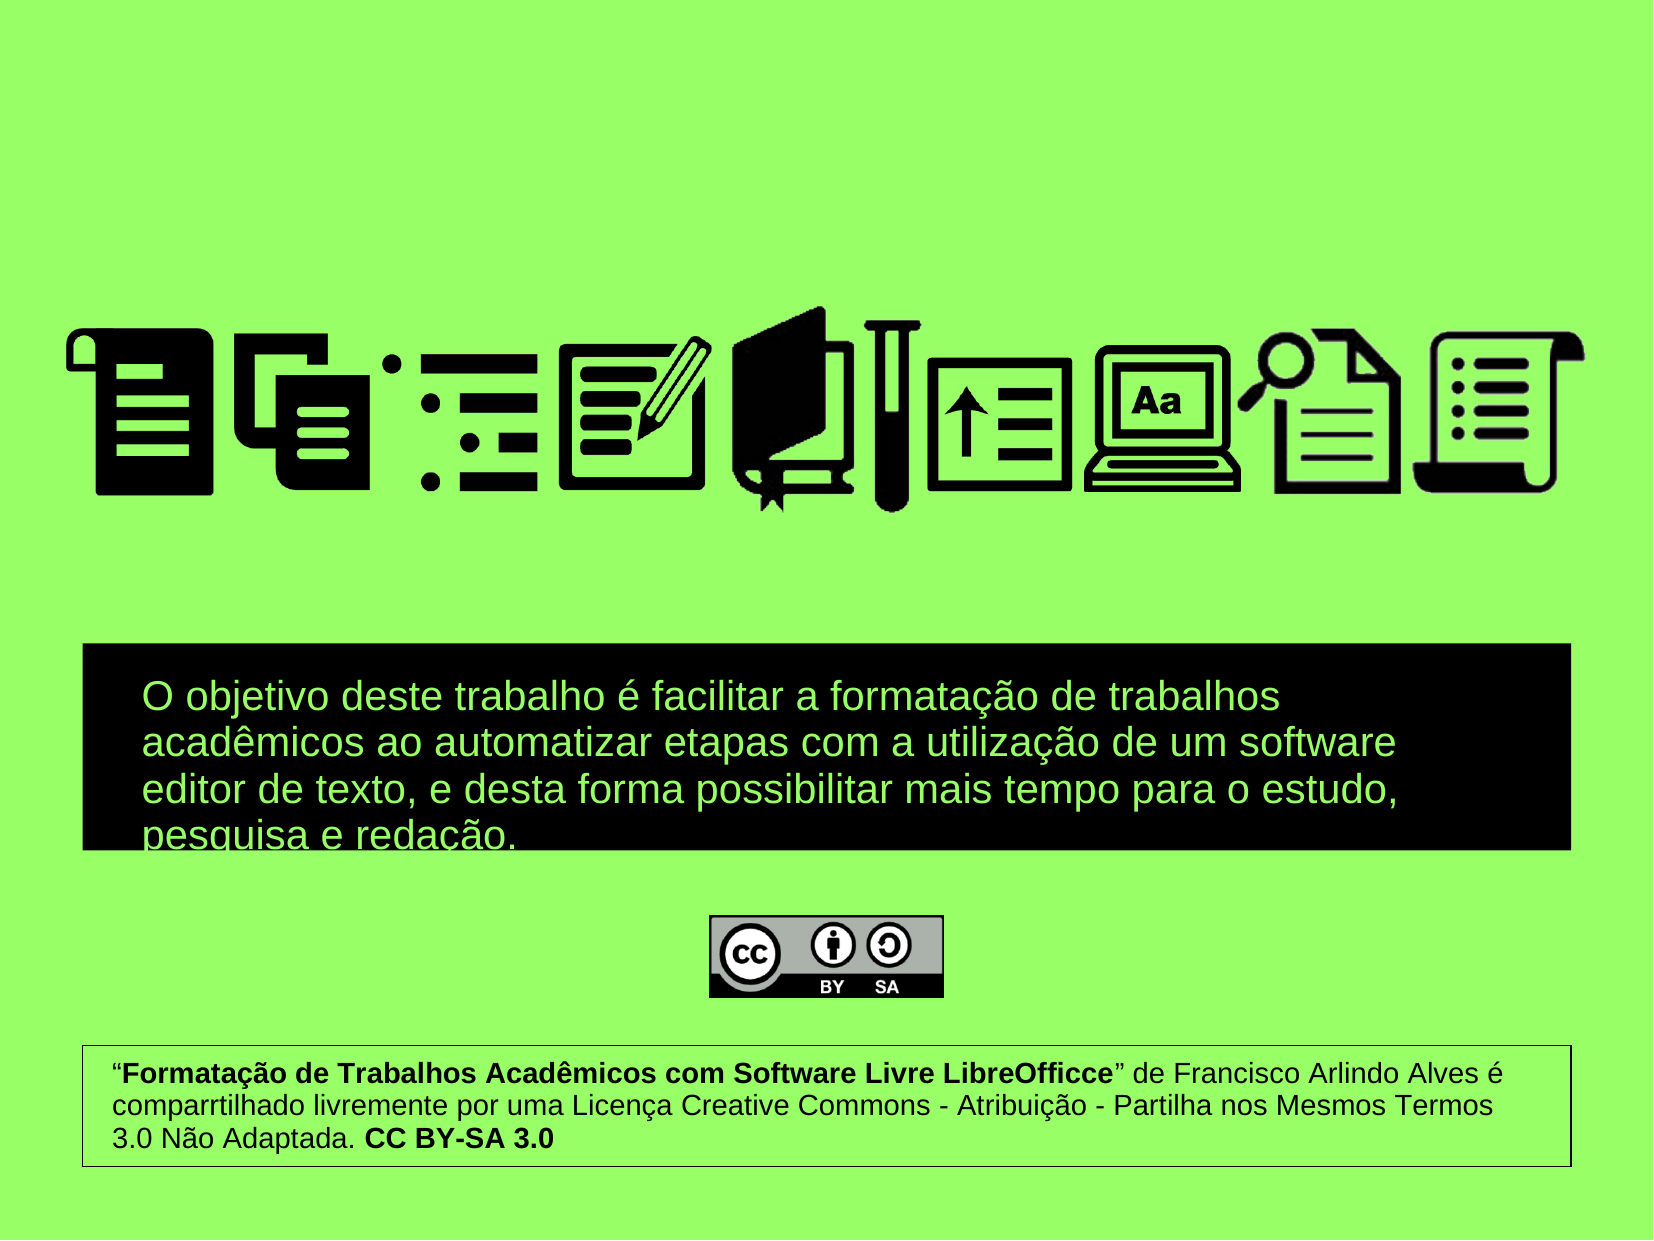

# O objetivo deste trabalho é facilitar a formatação de trabalhos acadêmicos ao automatizar etapas com a utilização de um software editor de texto, e desta forma possibilitar mais tempo para o estudo, pesquisa e redação.
“Formatação de Trabalhos Acadêmicos com Software Livre LibreOfficce” de Francisco Arlindo Alves é comparrtilhado livremente por uma Licença Creative Commons - Atribuição - Partilha nos Mesmos Termos 3.0 Não Adaptada. CC BY-SA 3.0